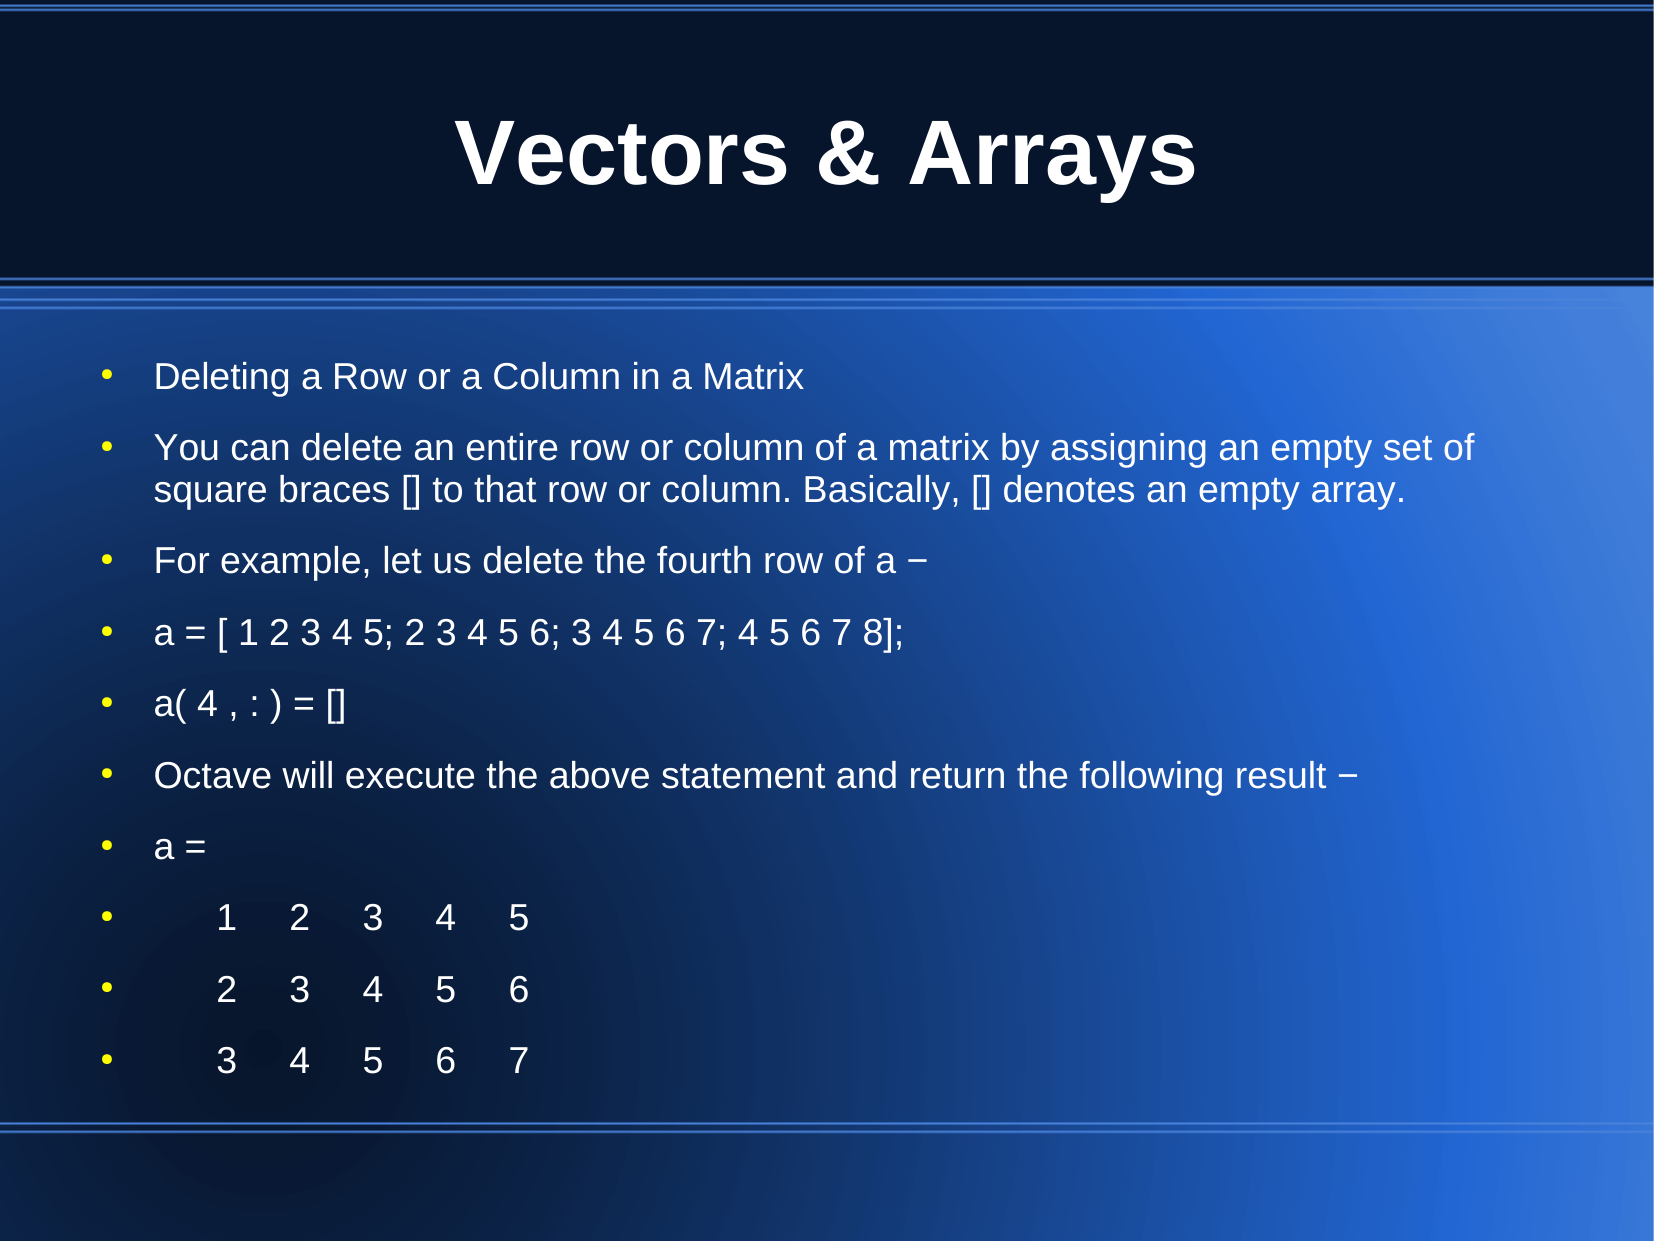

# Vectors & Arrays
Deleting a Row or a Column in a Matrix
You can delete an entire row or column of a matrix by assigning an empty set of square braces [] to that row or column. Basically, [] denotes an empty array.
For example, let us delete the fourth row of a −
a = [ 1 2 3 4 5; 2 3 4 5 6; 3 4 5 6 7; 4 5 6 7 8];
a( 4 , : ) = []
Octave will execute the above statement and return the following result −
a =
 1 2 3 4 5
 2 3 4 5 6
 3 4 5 6 7